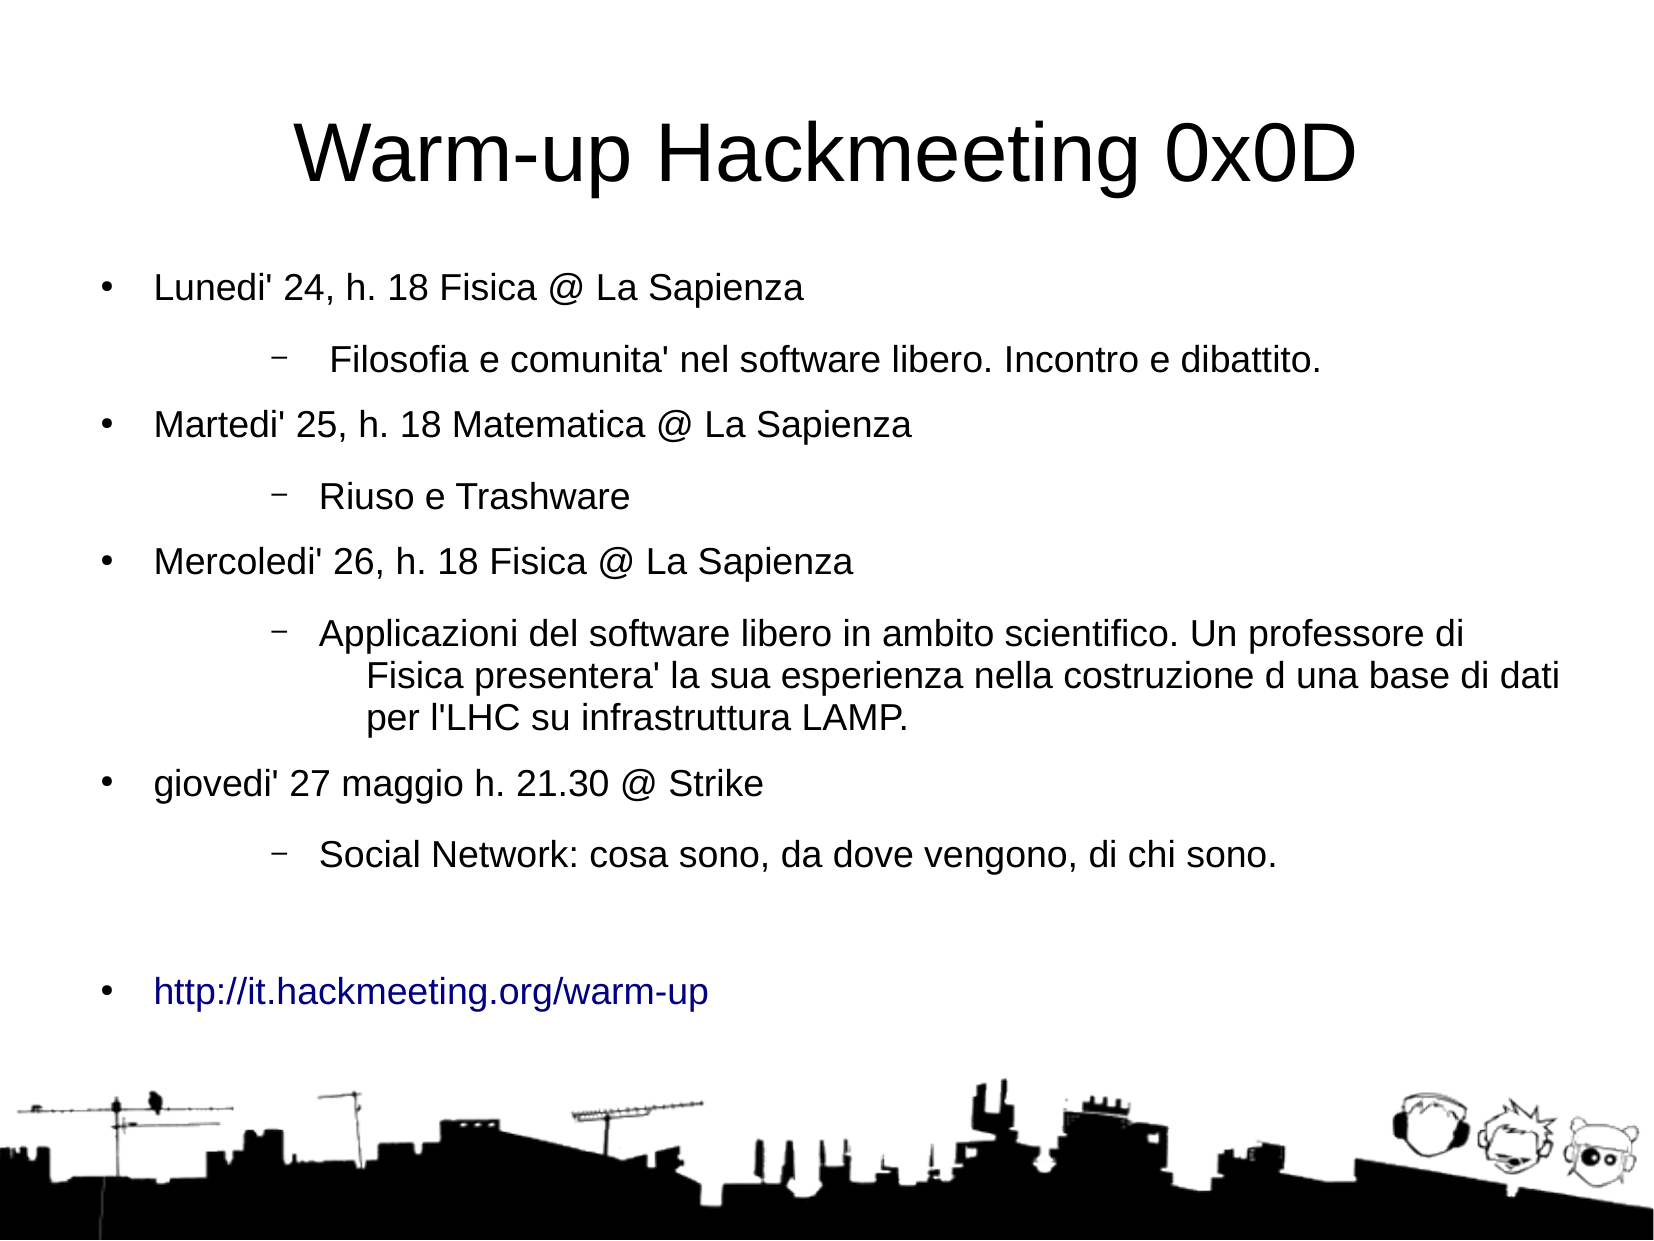

# Warm-up Hackmeeting 0x0D
Lunedi' 24, h. 18 Fisica @ La Sapienza
 Filosofia e comunita' nel software libero. Incontro e dibattito.
Martedi' 25, h. 18 Matematica @ La Sapienza
Riuso e Trashware
Mercoledi' 26, h. 18 Fisica @ La Sapienza
Applicazioni del software libero in ambito scientifico. Un professore di Fisica presentera' la sua esperienza nella costruzione d una base di dati per l'LHC su infrastruttura LAMP.
giovedi' 27 maggio h. 21.30 @ Strike
Social Network: cosa sono, da dove vengono, di chi sono.
http://it.hackmeeting.org/warm-up